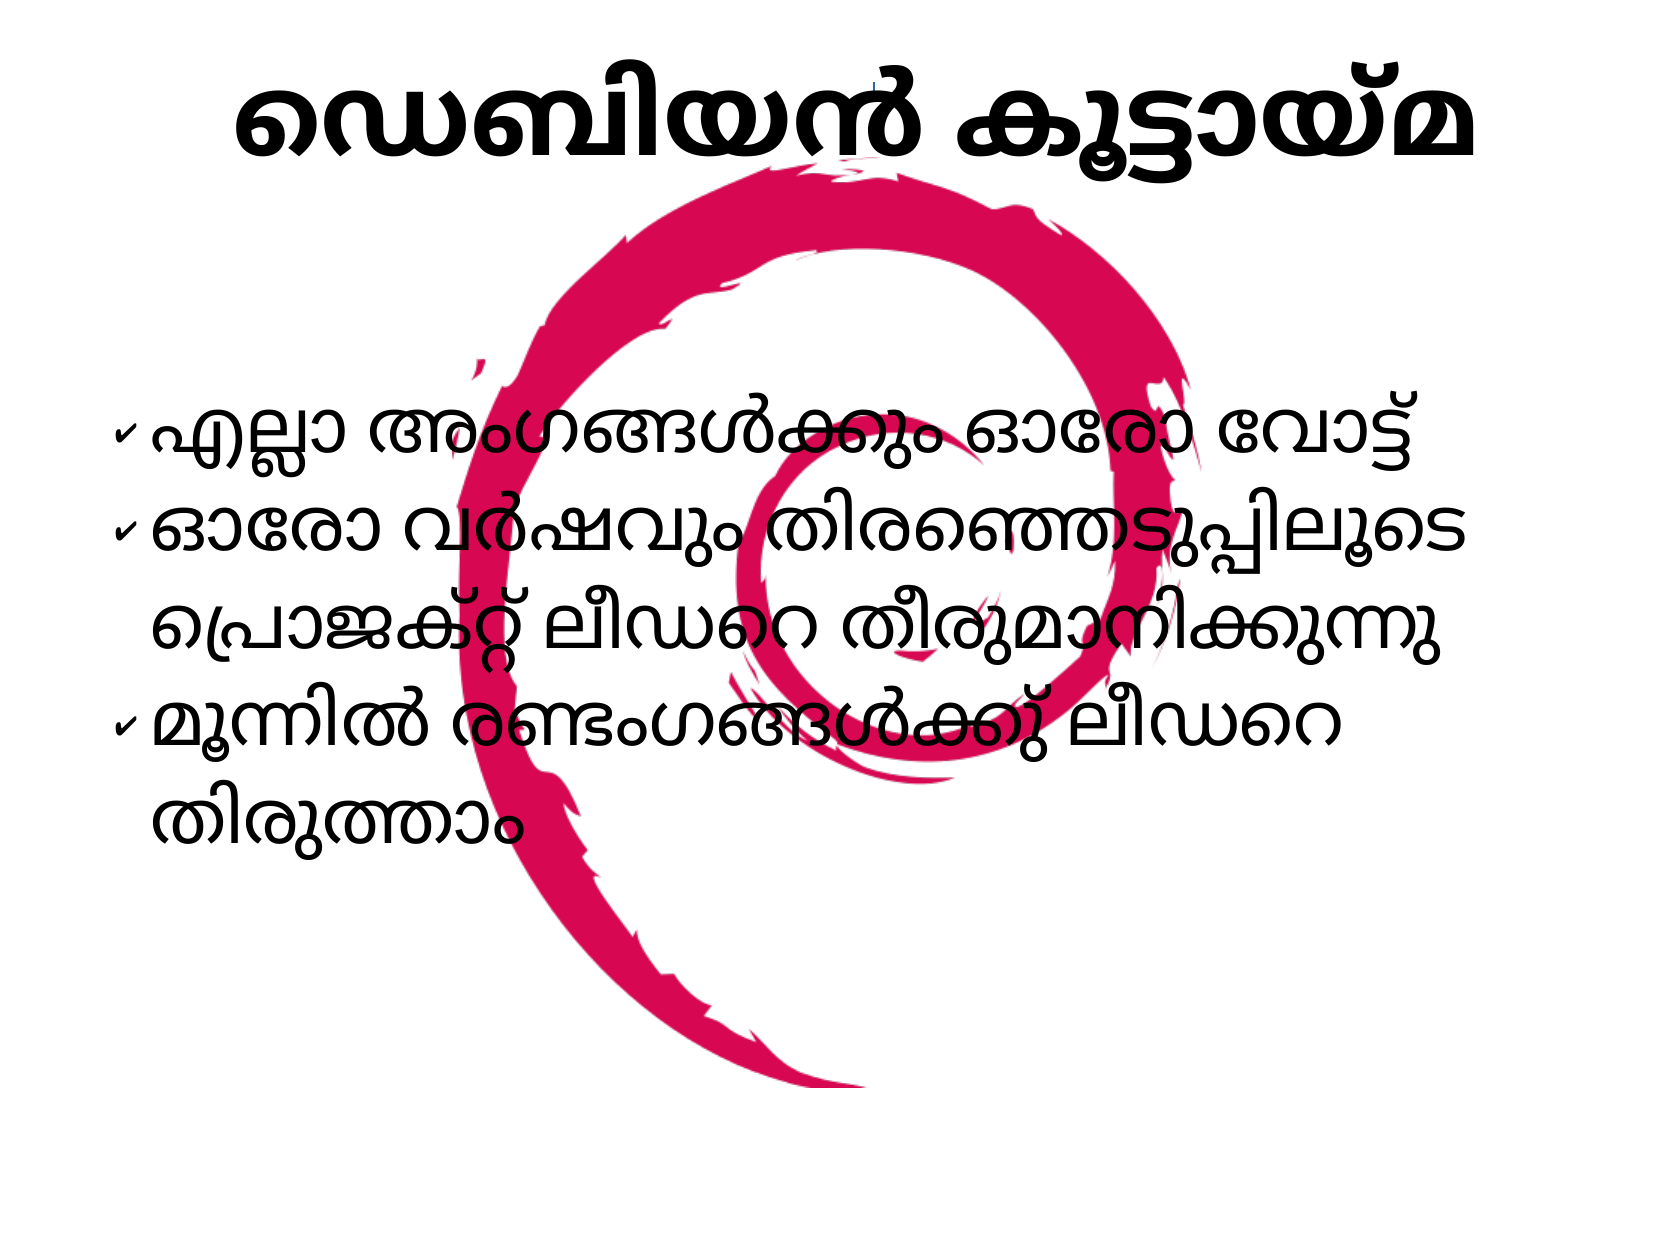

ഡെബിയന്‍ കൂട്ടായ്മ
എല്ലാ അംഗങ്ങള്‍ക്കും ഓരോ വോട്ട്
ഓരോ വര്‍ഷവും തിരഞ്ഞെടുപ്പിലൂടെ പ്രൊജക്റ്റ് ലീഡറെ തീരുമാനിക്കുന്നു
മൂന്നില്‍ രണ്ടംഗങ്ങള്‍ക്കു് ലീഡറെ തിരുത്താം